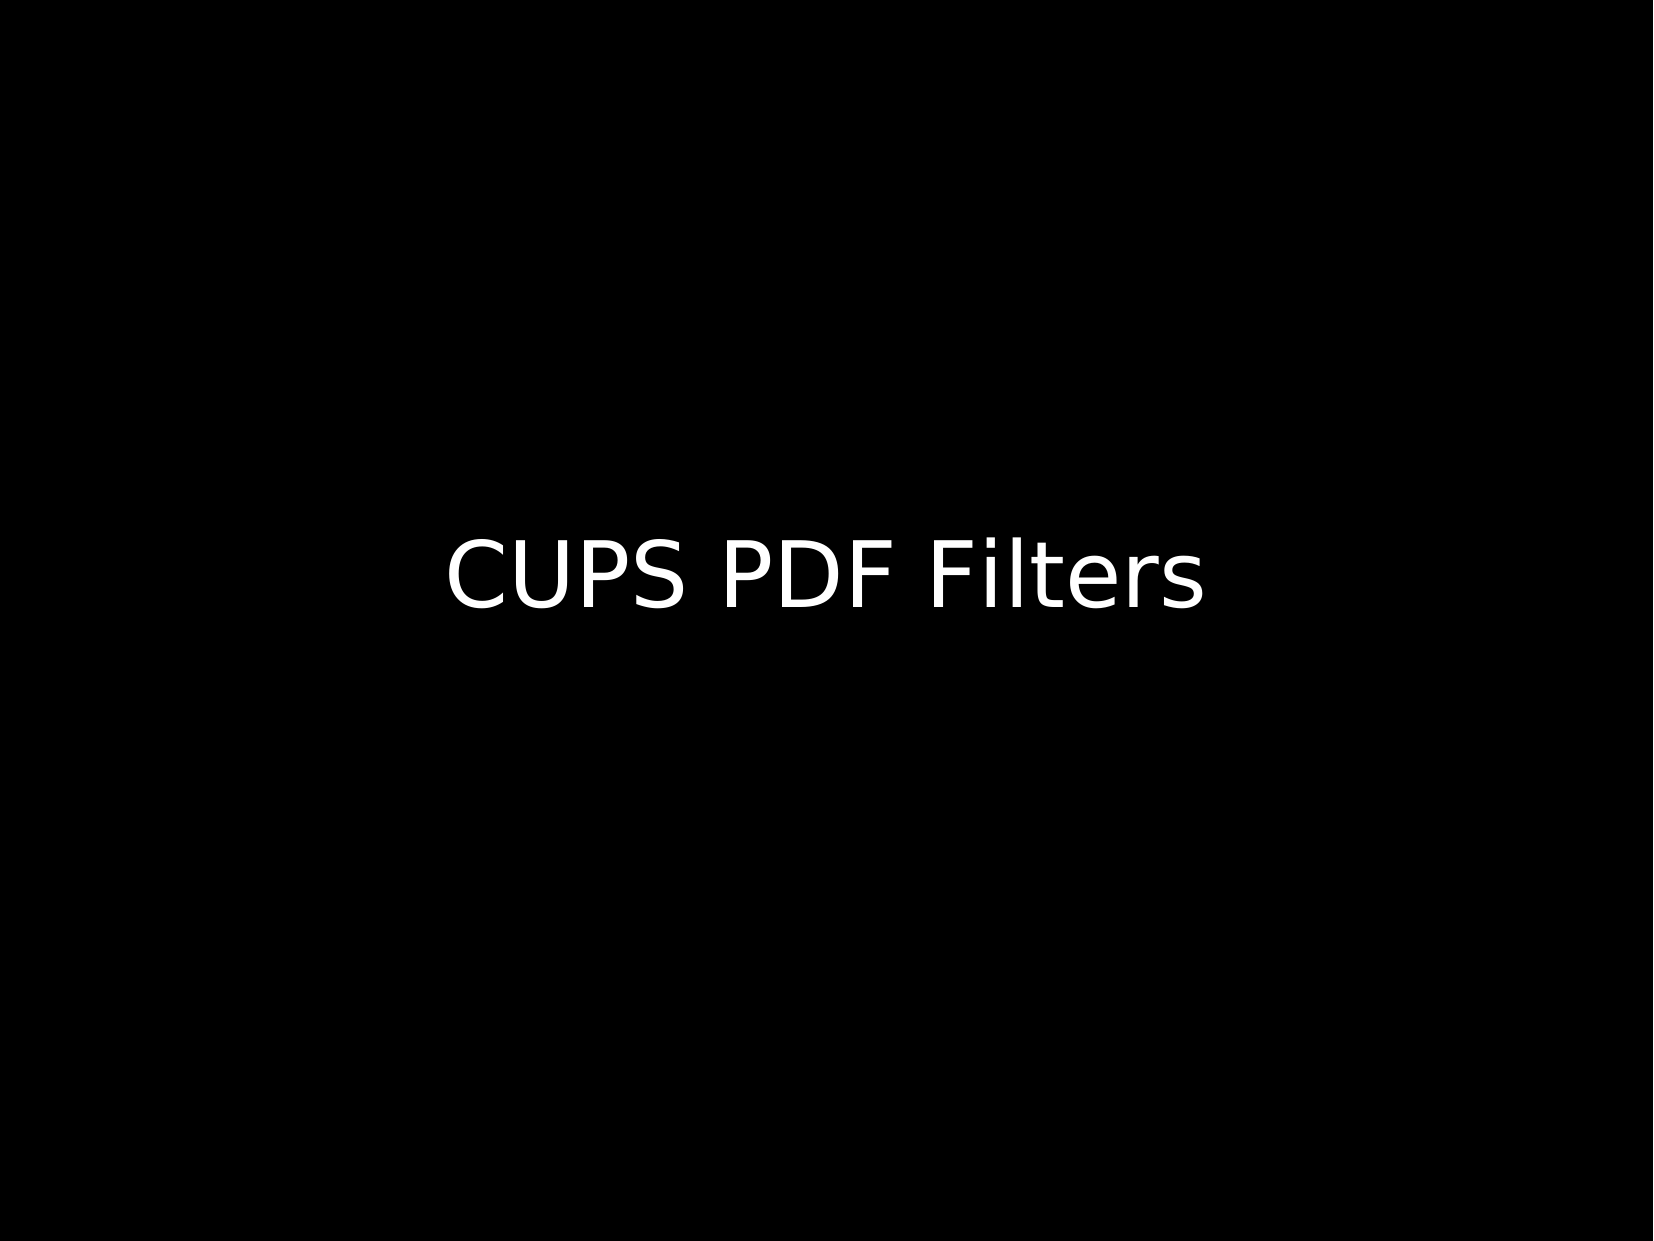

# CUPS PDF Filters
2007-06-15
OpenPrinting Asia/Pacific - OPFC
17